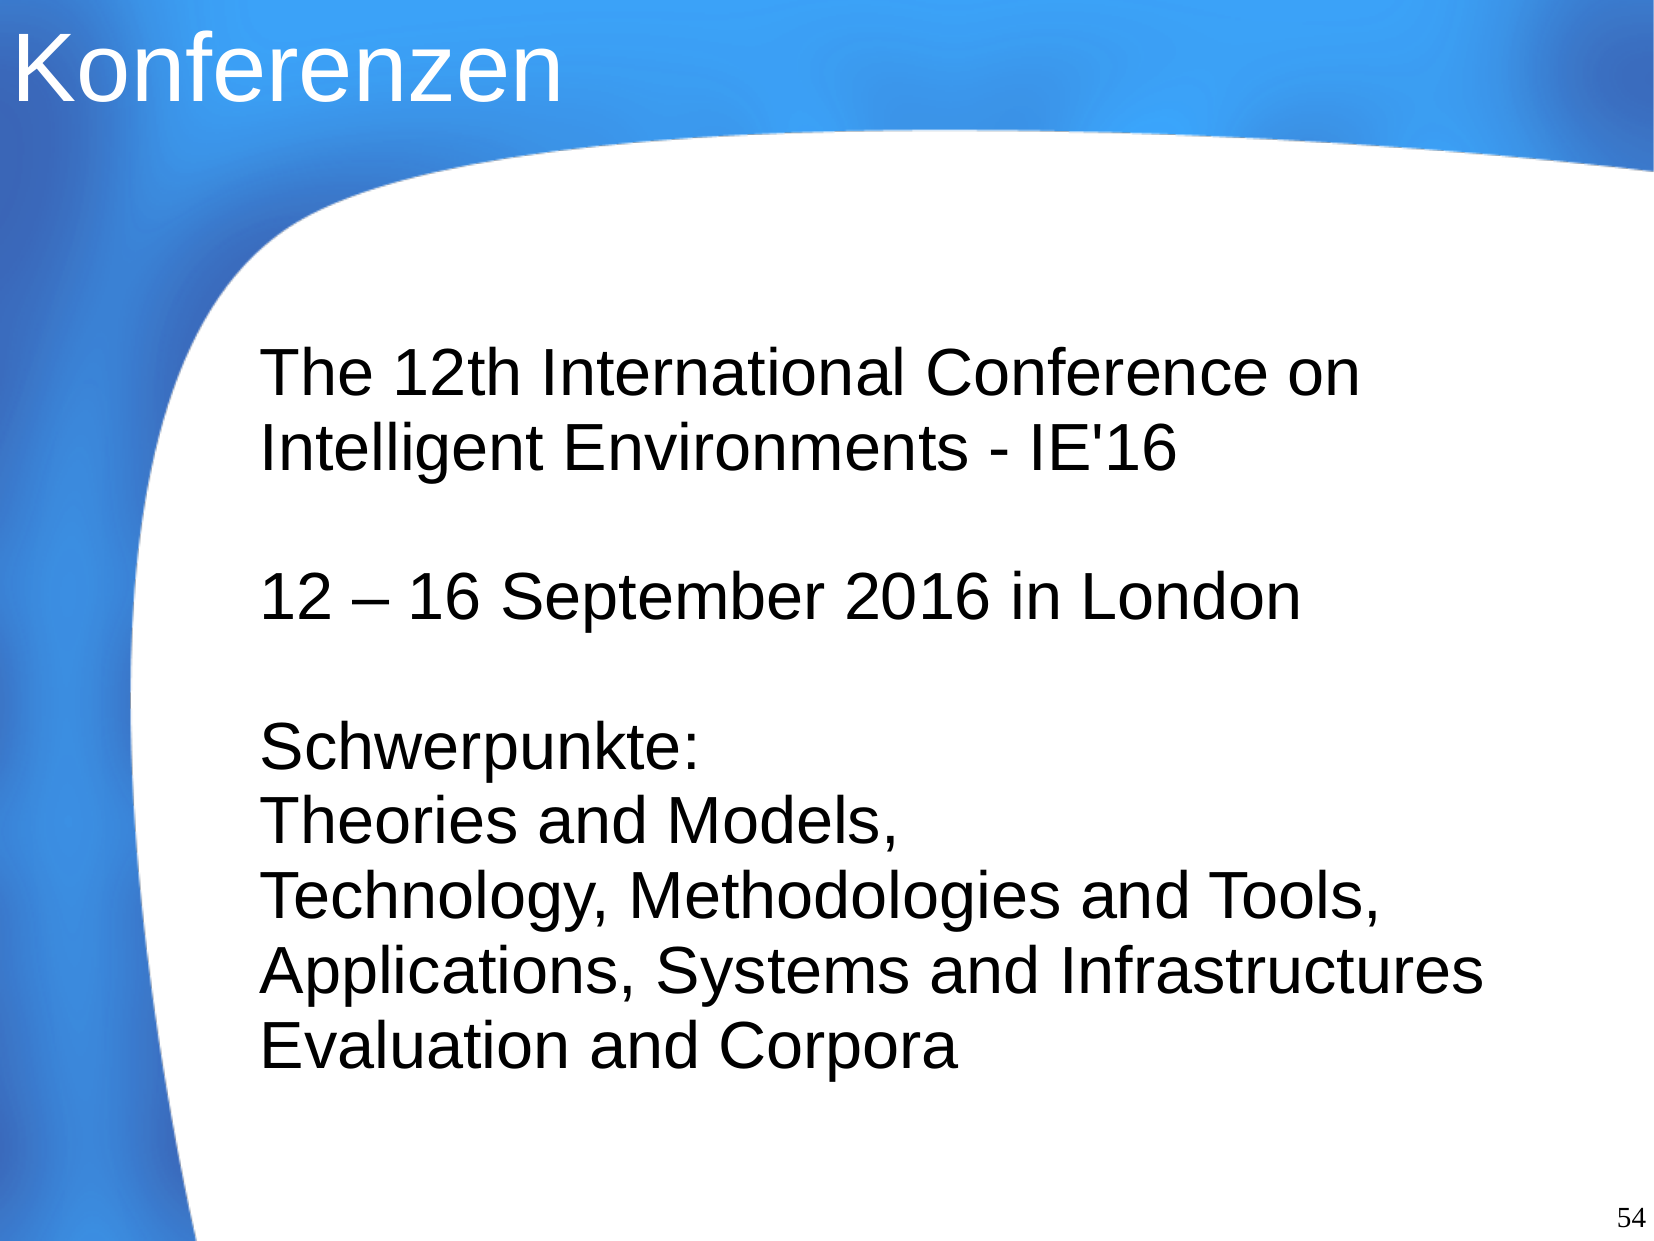

#
Konferenzen
The 12th International Conference on Intelligent Environments - IE'16
12 – 16 September 2016 in London
Schwerpunkte:
Theories and Models,
Technology, Methodologies and Tools, Applications, Systems and Infrastructures Evaluation and Corpora
54